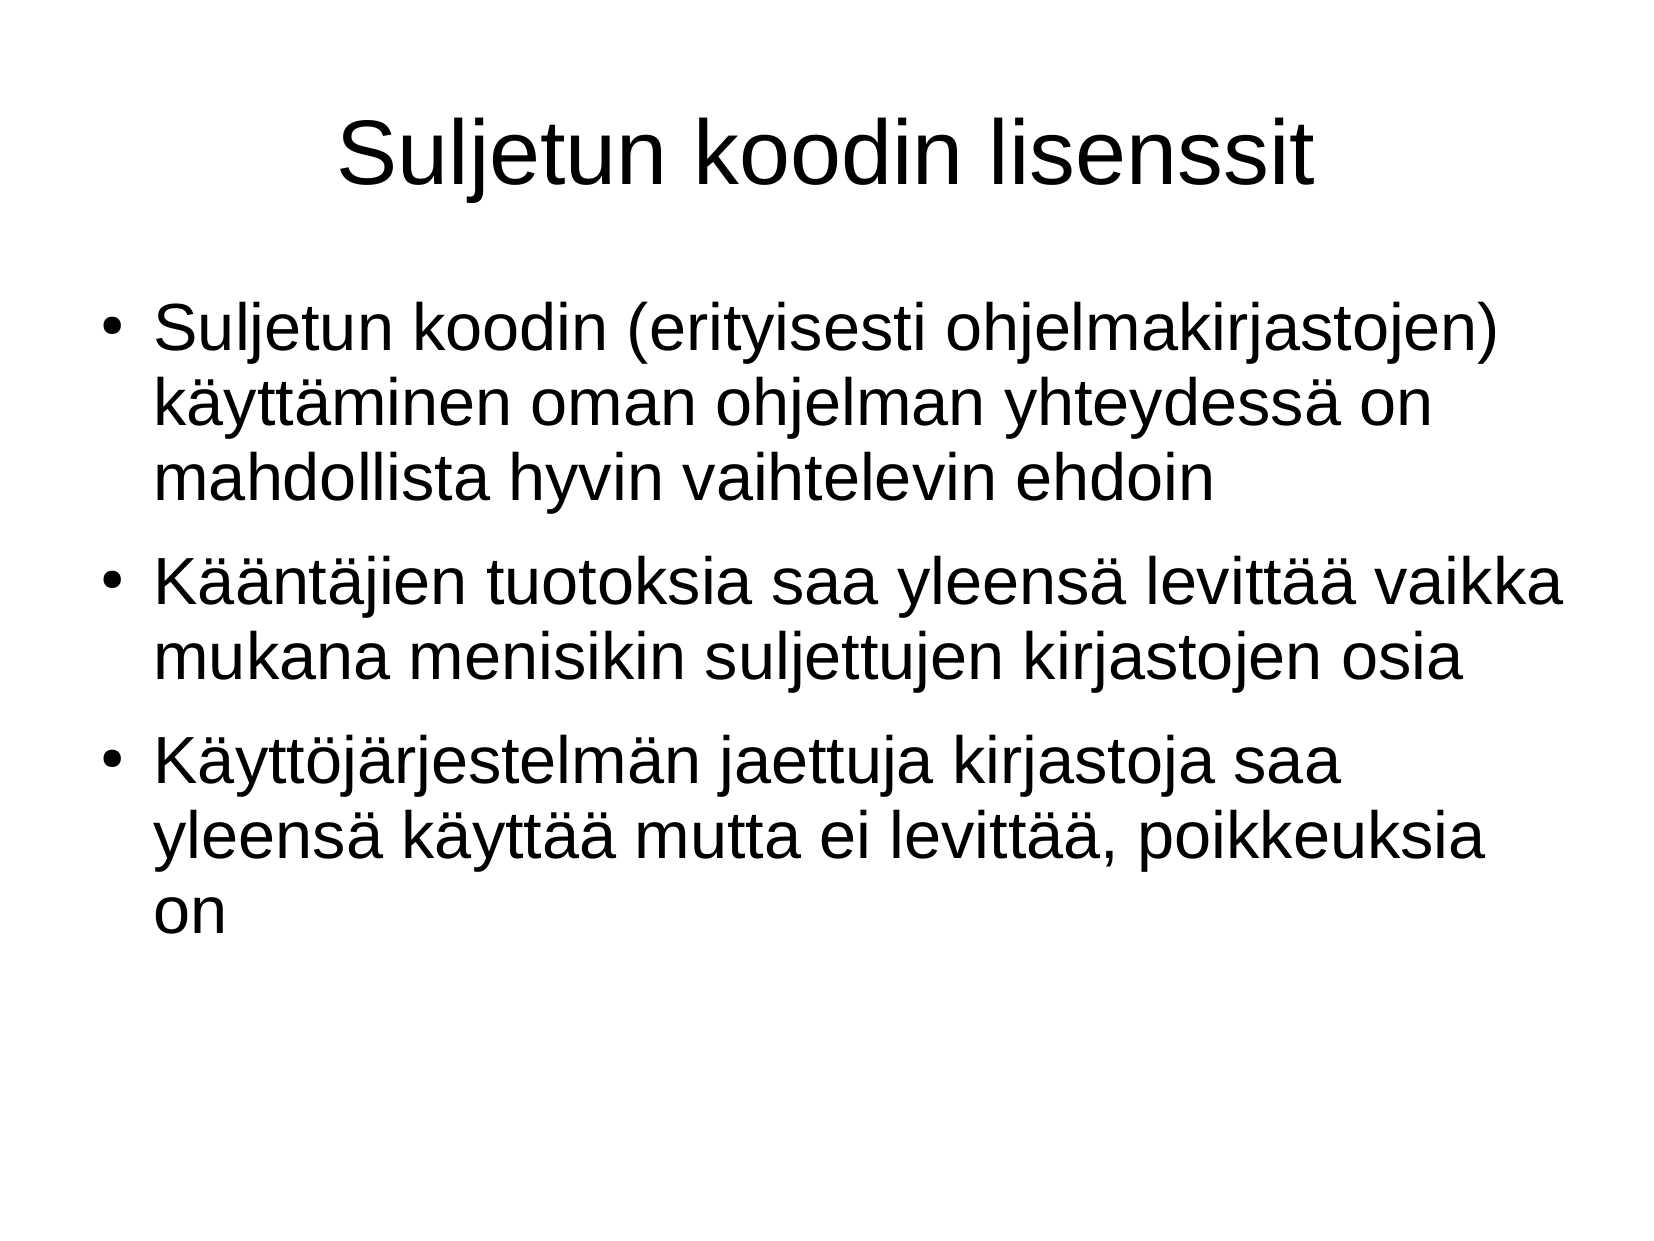

# Suljetun koodin lisenssit
Suljetun koodin (erityisesti ohjelmakirjastojen) käyttäminen oman ohjelman yhteydessä on mahdollista hyvin vaihtelevin ehdoin
Kääntäjien tuotoksia saa yleensä levittää vaikka mukana menisikin suljettujen kirjastojen osia
Käyttöjärjestelmän jaettuja kirjastoja saa yleensä käyttää mutta ei levittää, poikkeuksia on